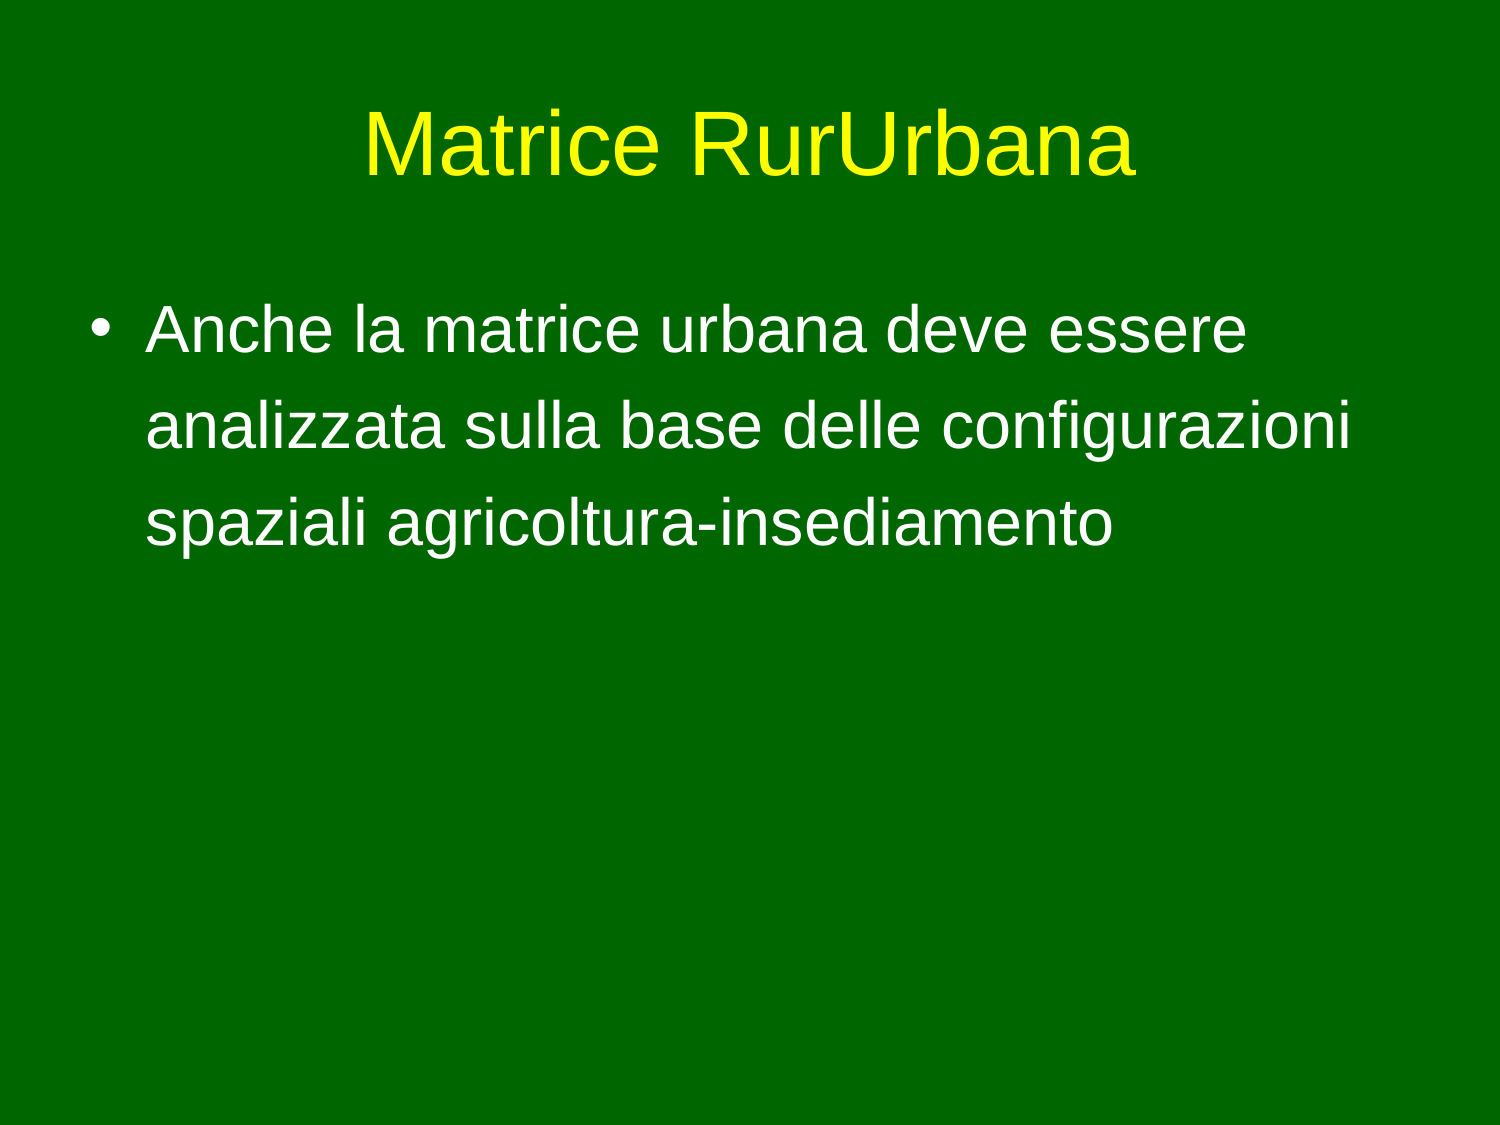

# Matrice RurUrbana
Anche la matrice urbana deve essere analizzata sulla base delle configurazioni spaziali agricoltura-insediamento